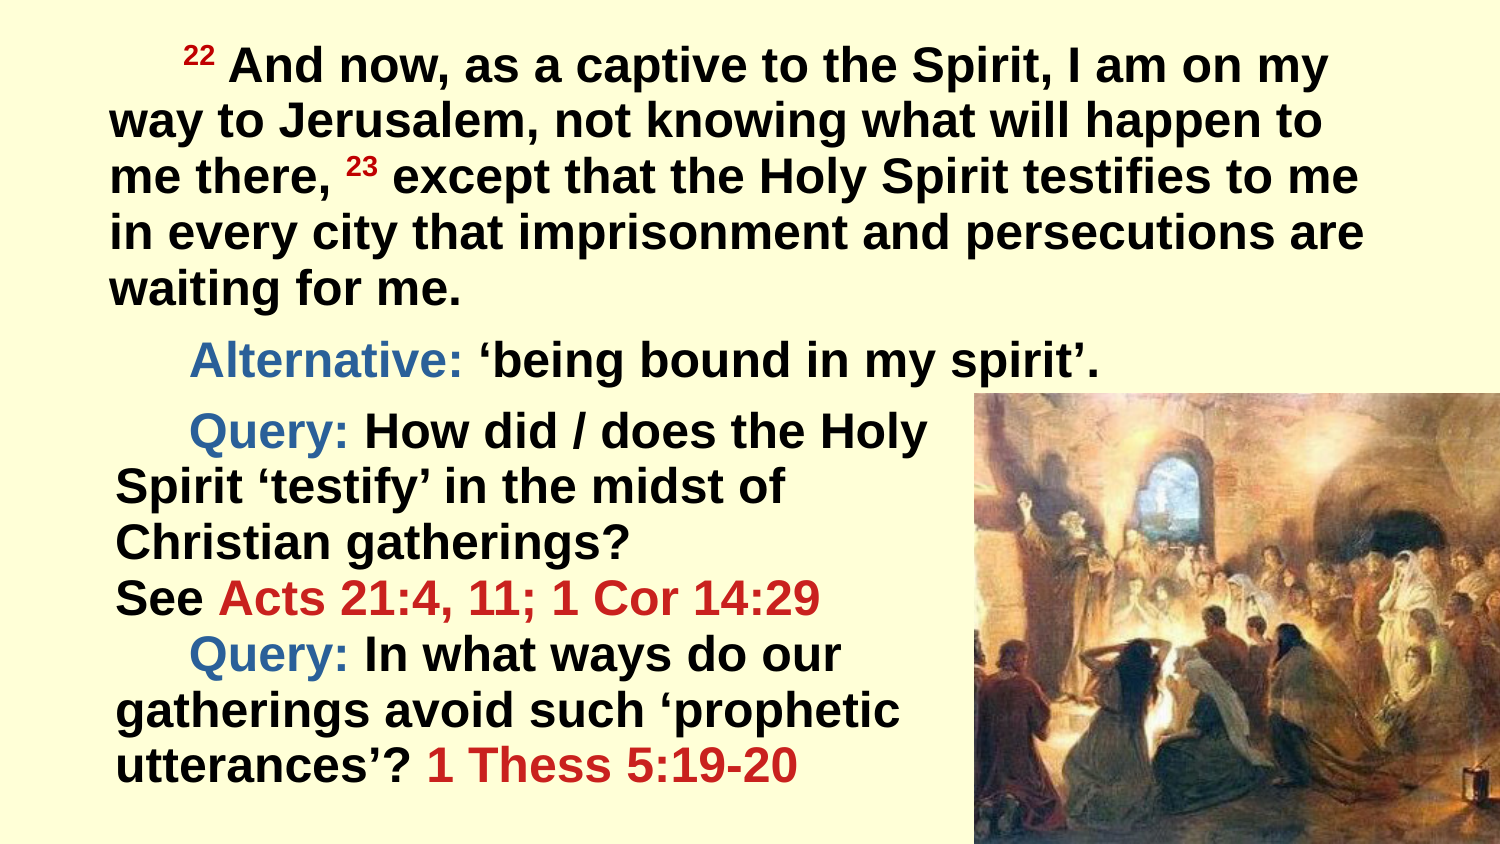

22 And now, as a captive to the Spirit, I am on my way to Jerusalem, not knowing what will happen to me there, 23 except that the Holy Spirit testifies to me in every city that imprisonment and persecutions are waiting for me.
	Alternative: ‘being bound in my spirit’.
	Query: How did / does the Holy Spirit ‘testify’ in the midst of
Christian gatherings?
See Acts 21:4, 11; 1 Cor 14:29
	Query: In what ways do our gatherings avoid such ‘prophetic utterances’? 1 Thess 5:19-20